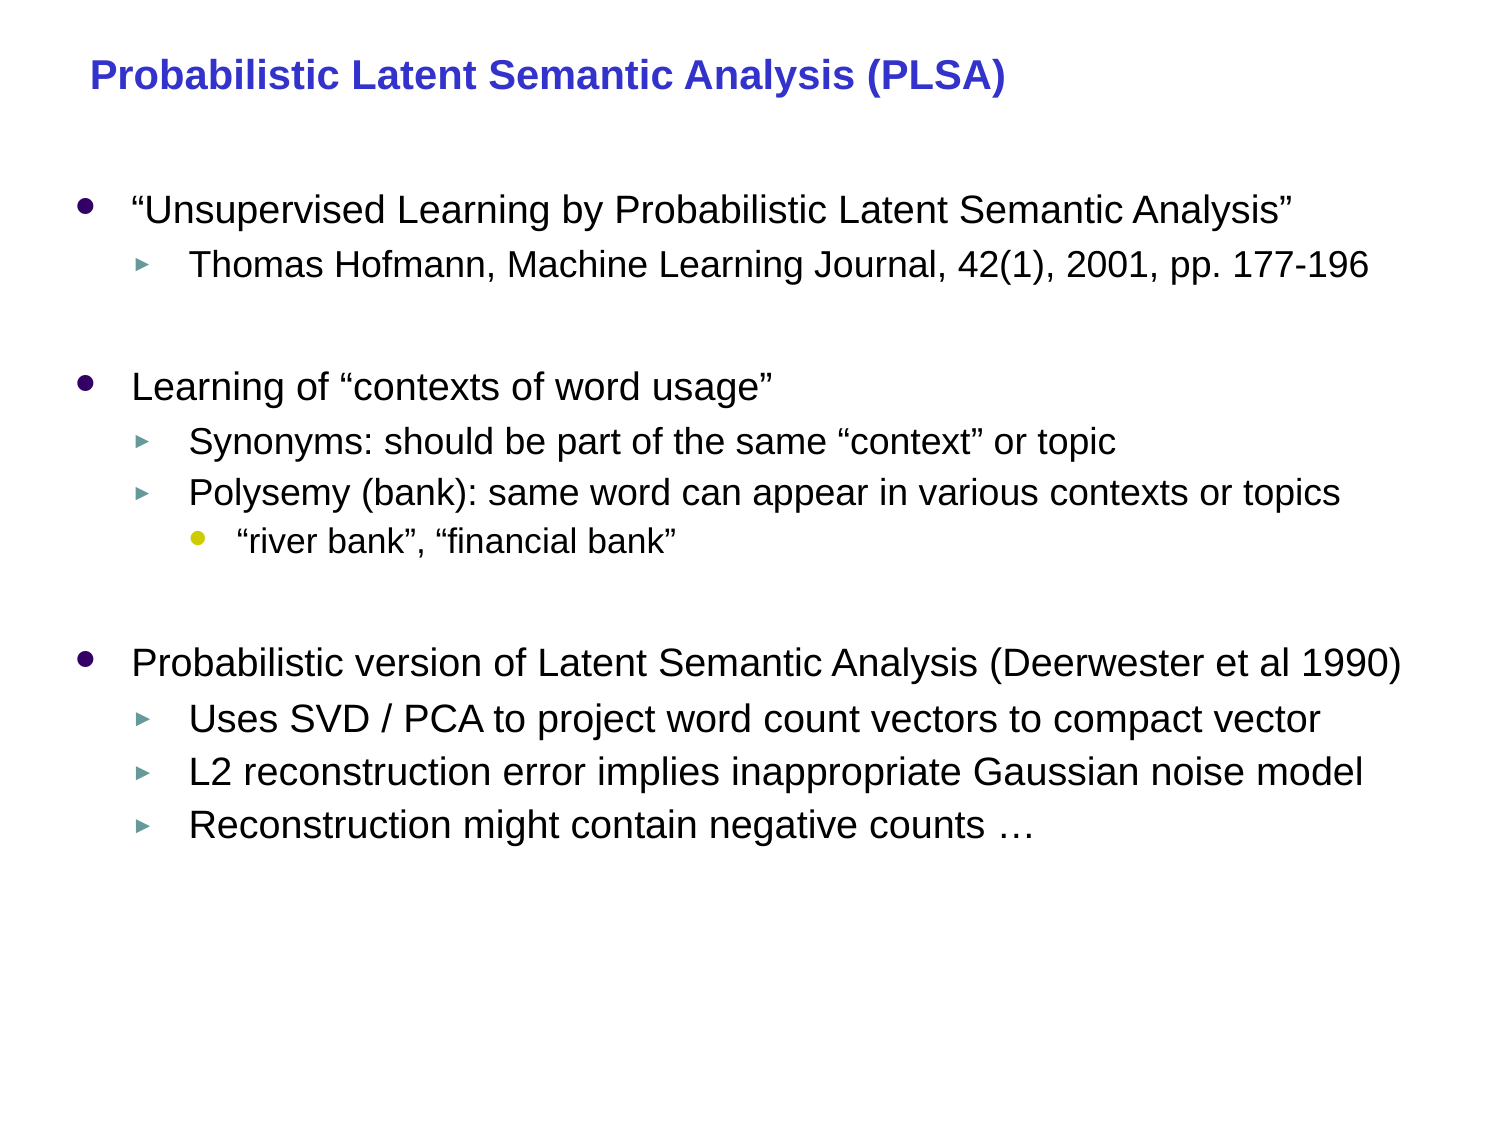

# Probabilistic Latent Semantic Analysis (PLSA)
“Unsupervised Learning by Probabilistic Latent Semantic Analysis”
Thomas Hofmann, Machine Learning Journal, 42(1), 2001, pp. 177-196
Learning of “contexts of word usage”
Synonyms: should be part of the same “context” or topic
Polysemy (bank): same word can appear in various contexts or topics
“river bank”, “financial bank”
Probabilistic version of Latent Semantic Analysis (Deerwester et al 1990)
Uses SVD / PCA to project word count vectors to compact vector
L2 reconstruction error implies inappropriate Gaussian noise model
Reconstruction might contain negative counts …